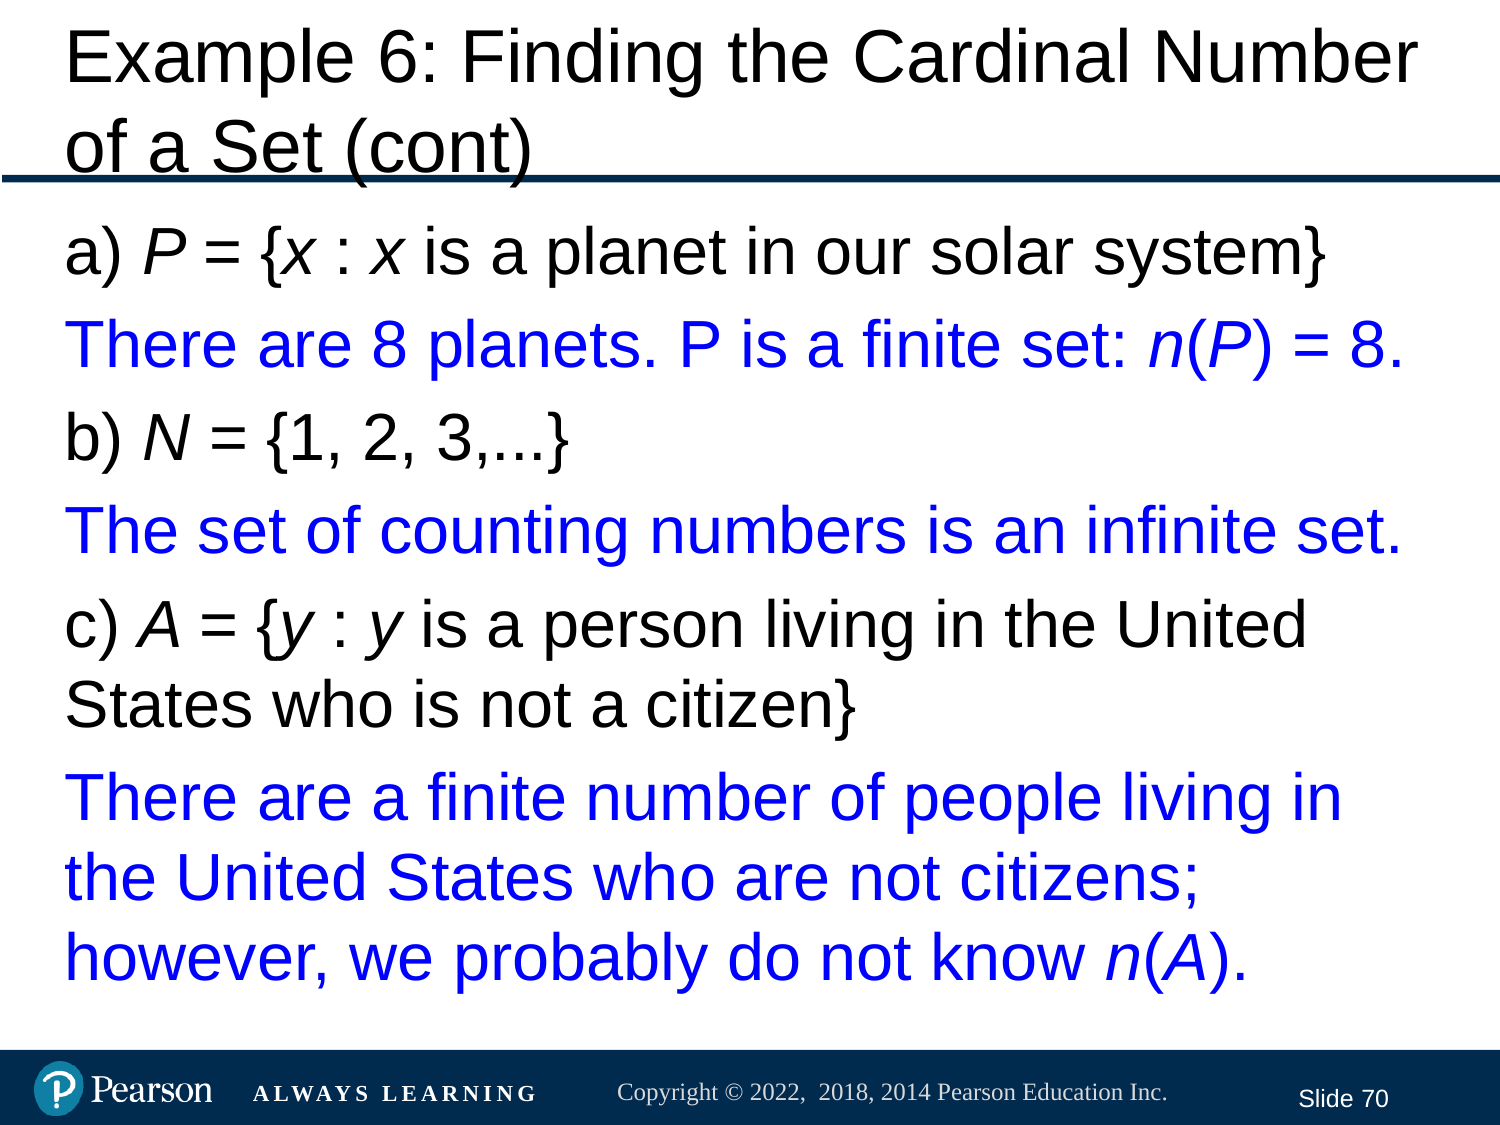

# Example 6: Finding the Cardinal Number of a Set (cont)
a) P = {x : x is a planet in our solar system}
There are 8 planets. P is a finite set: n(P) = 8.
b) N = {1, 2, 3,...}
The set of counting numbers is an infinite set.
c) A = {y : y is a person living in the United States who is not a citizen}
There are a finite number of people living in the United States who are not citizens; however, we probably do not know n(A).